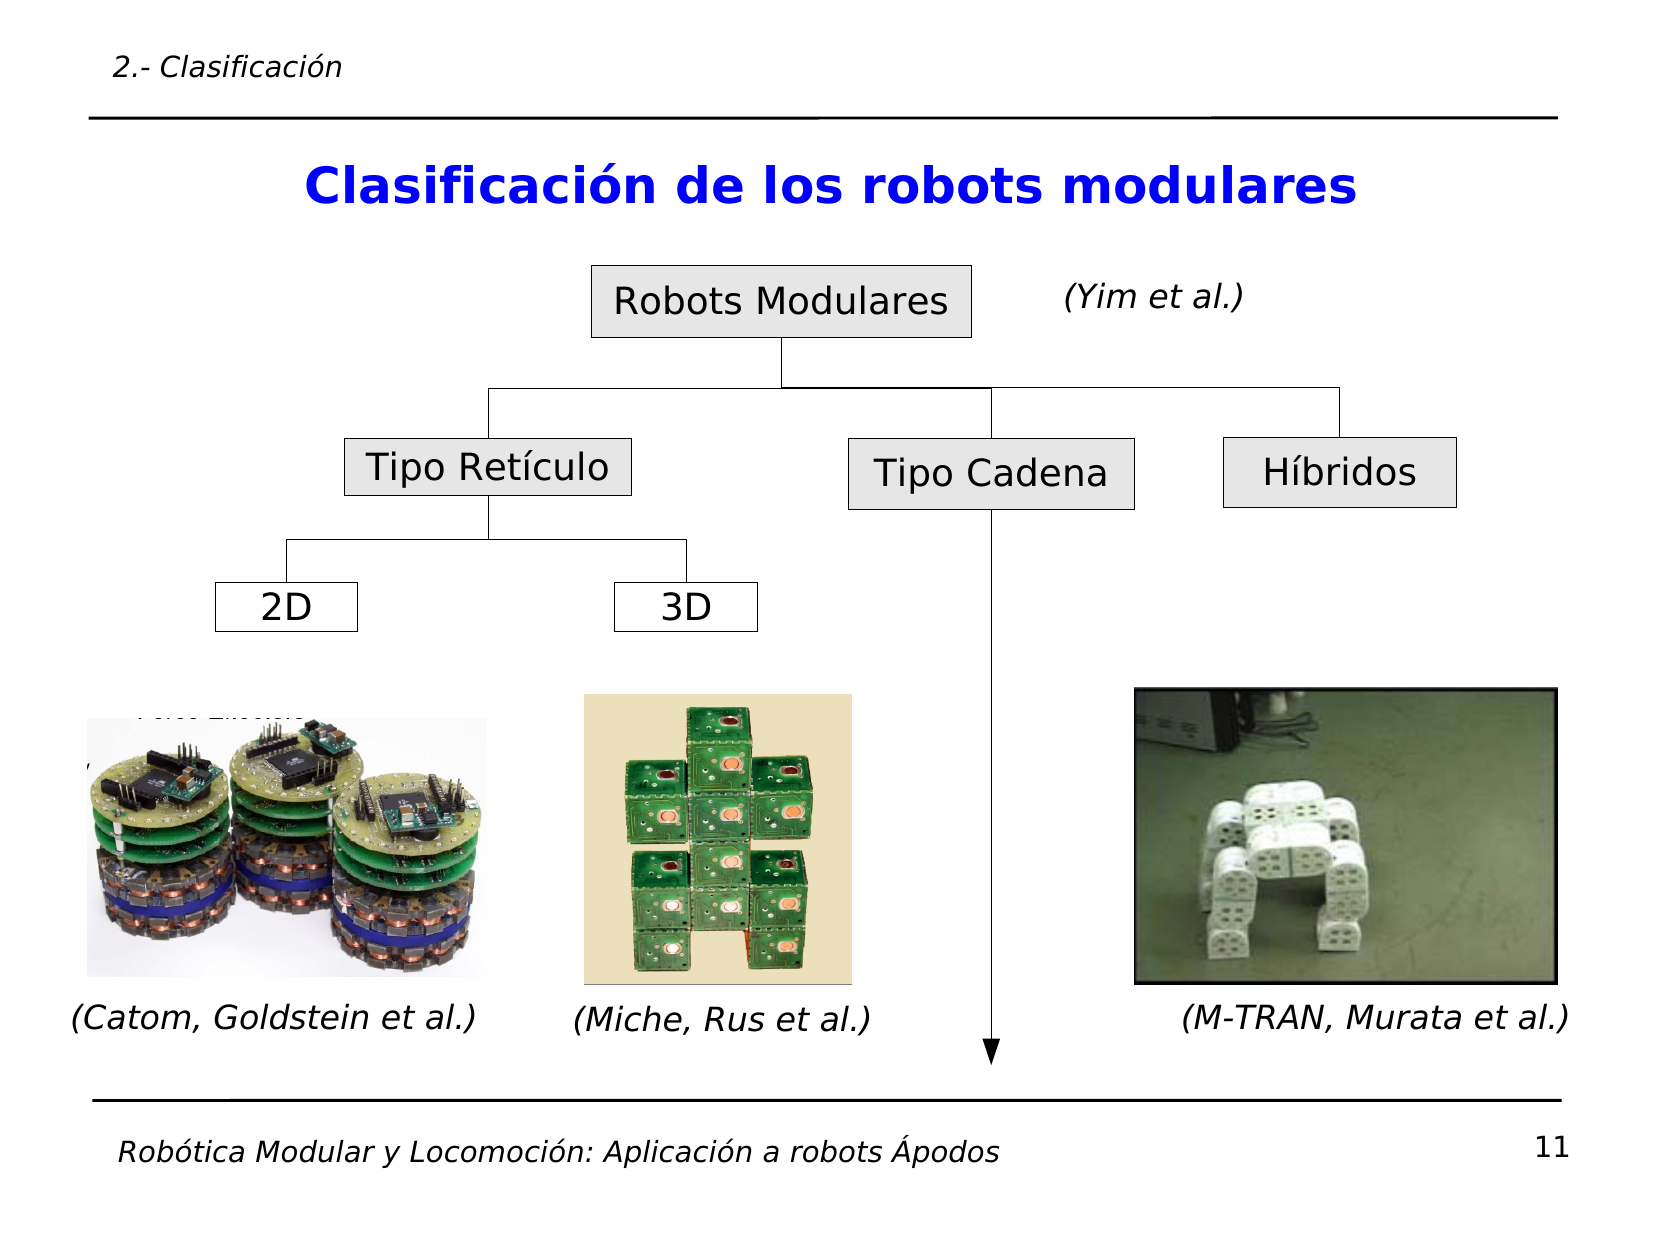

2.- Clasificación
Clasificación de los robots modulares
Robots Modulares
(Yim et al.)
Híbridos
Tipo Retículo
Tipo Cadena
3D
2D
(Catom, Goldstein et al.)
(M-TRAN, Murata et al.)
(Miche, Rus et al.)
Robótica Modular y Locomoción: Aplicación a robots Ápodos
11